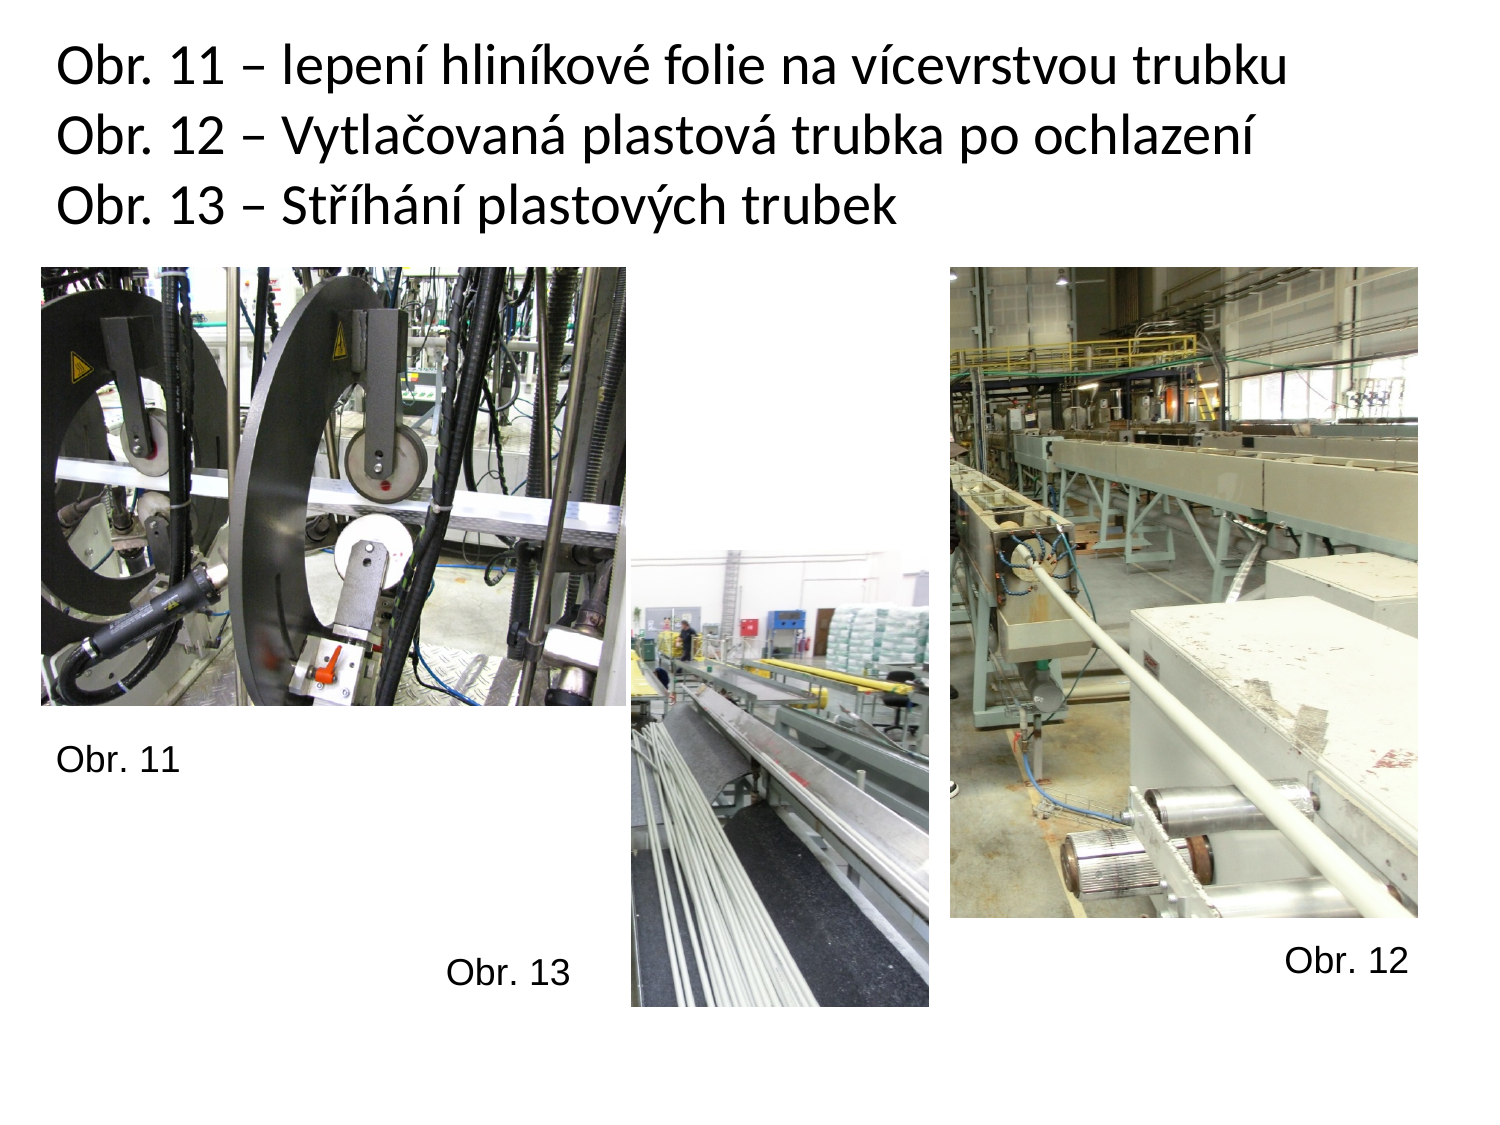

# Obr. 11 – lepení hliníkové folie na vícevrstvou trubku Obr. 12 – Vytlačovaná plastová trubka po ochlazení Obr. 13 – Stříhání plastových trubek
Obr. 11
Obr. 12
Obr. 13